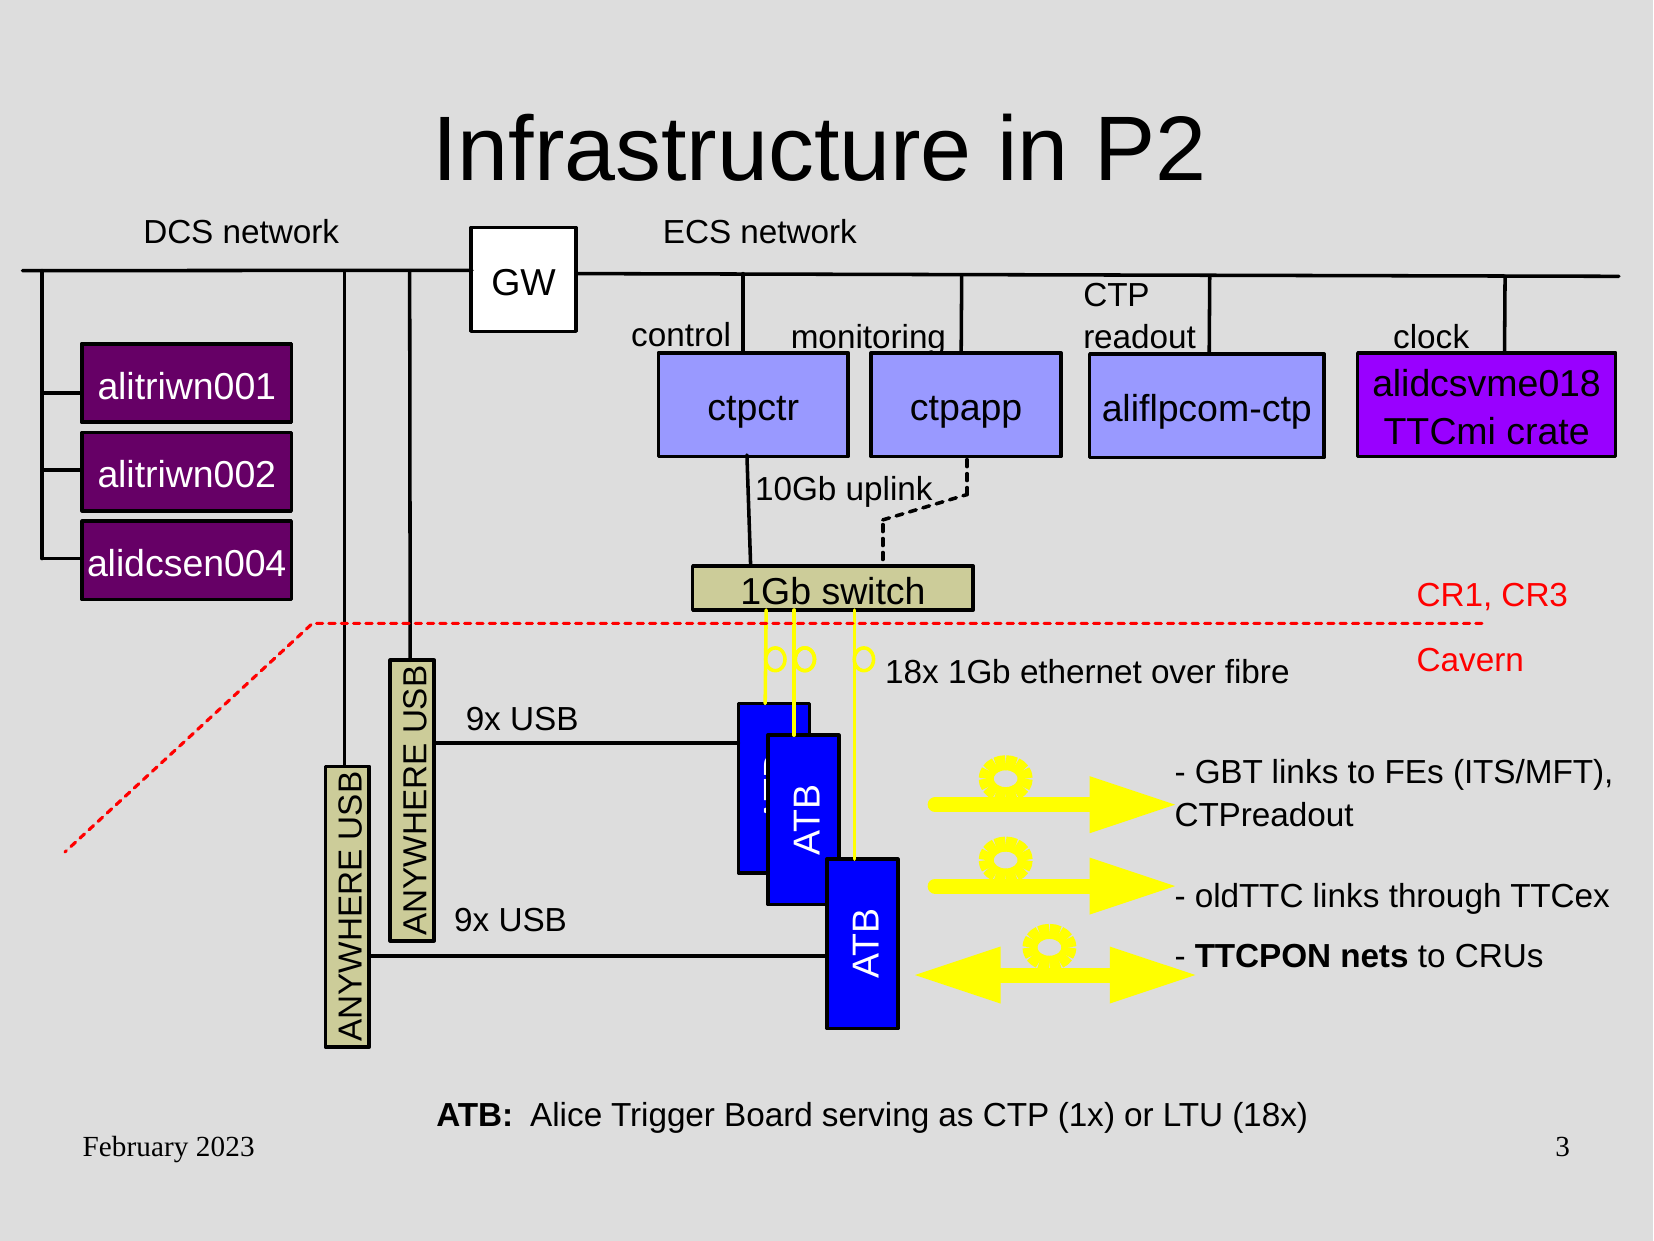

# Infrastructure in P2
DCS network
ECS network
GW
CTP
readout
control
monitoring
clock
alitriwn001
alitriwn001
ctpctr
ctpapp
alidcsvme018
TTCmi crate
aliflpcom-ctp
alitriwn002
10Gb uplink
alidcsen004
CR1, CR3
1Gb switch
Cavern
18x 1Gb ethernet over fibre
9x USB
- GBT links to FEs (ITS/MFT),
CTPreadout
ATB
ANYWHERE USB
ATB
- oldTTC links through TTCex
ANYWHERE USB
9x USB
ATB
- TTCPON nets to CRUs
ATB: Alice Trigger Board serving as CTP (1x) or LTU (18x)
29.5.2019
3
BC1/2 and RND1/2 generators were used till now only in technical runs.
Trigger descriptor using generator is created dynamically:
Trigger config
BC1 CTP 0 6 6
RND1 CTP 0 1073741823 1073741823
D0HWU_RND1 0HWU RND1
CINT1WU-B-NOPF-ALL 2 D0HWU_RND1 ALL {NONE} {BCM2} 0 1 8 236
CINT1WU-B-NOPF-ALL 2 D0HWU_BC1 ALL {NONE} {BCM2} 0 1 8 236
RND1 rate = 1073741823*40Mhz/0x7fffffff = 20Mhz, downscaling: 50%
BC1 rate = 40Mhz/(6+1) = 5.714, downscaling: 14.3%
Note: when using BC, choose corect n (3564= 3**4 * 2**2 * 11) to get all Bcs in orbit triggered
An example of 2 classes downscaled by 14.3%. We need to count also non-downscaled signal before vetos:
BC1 CTP 0 6 6
CINT7WU-AC-NOPF-ALL 2 DINT7WU ALL {NONE} {BCM3} 2097151 0 3 3
CINT7WU-AC-NOPF-ALL 2 DINT7WU_BC1 ALL {NONE} {BCM3} 0 0 3 3
CINT7-AC-NOPF-ALLNOTRD 7 DINT7 ALLNOTRD {NONE} {BCM3} 0 3 3
CINT7-AC-NOPF-ALLNOTRD 7 DINT7_BC1 ALLNOTRD {NONE} {BCM3} 0 0 3 3
Avoiding duplicated class names:
CINT7WU-AC-NOPF-ALL 2 DINT7WU ALL {NONE} {BCM3} 0 0 3 3
CINT7WU_B1-AC-NOPF-ALL 2 DINT7WU_BC1 ALL {NONE} {BCM3} 0 0 3 3
CINT7-AC-NOPF-ALLNOTRD 7 DINT7 ALLNOTRD {NONE} {BCM3} 0 0 3 3
CINT7-AC_B1-NOPF-ALLNOTRD 7 DINT7_BC1 ALLNOTRD {NONE} {BCM3} 0 0 3 3
Basic set of extensions: _B1 _R1 _B2 _R2
Extended, in case we need combinations: _B[12]R[12] i.e.: _B1R1
An example of 2 classes downscaled by 14.3%. We need to count also non-downscaled signal before vetos:
BC1 CTP 0 6 6
CINT7WU-AC-NOPF-ALL 2 DINT7WU ALL {NONE} {BCM3} 2097151 0 3 3
CINT7WU-AC-NOPF-ALL 2 DINT7WU_BC1 ALL {NONE} {BCM3} 0 0 3 3
CINT7-AC-NOPF-ALLNOTRD 7 DINT7 ALLNOTRD {NONE} {BCM3} 0 3 3
CINT7-AC-NOPF-ALLNOTRD 7 DINT7_BC1 ALLNOTRD {NONE} {BCM3} 0 0 3 3
Avoiding duplicated class names:
CINT7WU-AC-NOPF-ALL 2 DINT7WU ALL {NONE} {BCM3} 0 0 3 3
CINT7WU_B1-AC-NOPF-ALL 2 DINT7WU_BC1 ALL {NONE} {BCM3} 0 0 3 3
CINT7-AC-NOPF-ALLNOTRD 7 DINT7 ALLNOTRD {NONE} {BCM3} 0 0 3 3
CINT7-AC_B1-NOPF-ALLNOTRD 7 DINT7_BC1 ALLNOTRD {NONE} {BCM3} 0 0 3 3
Basic set of extensions: _B1 _R1 _B2 _R2
Extended, in case we need combinations: _B[12]R[12] i.e.: _B1R1
A